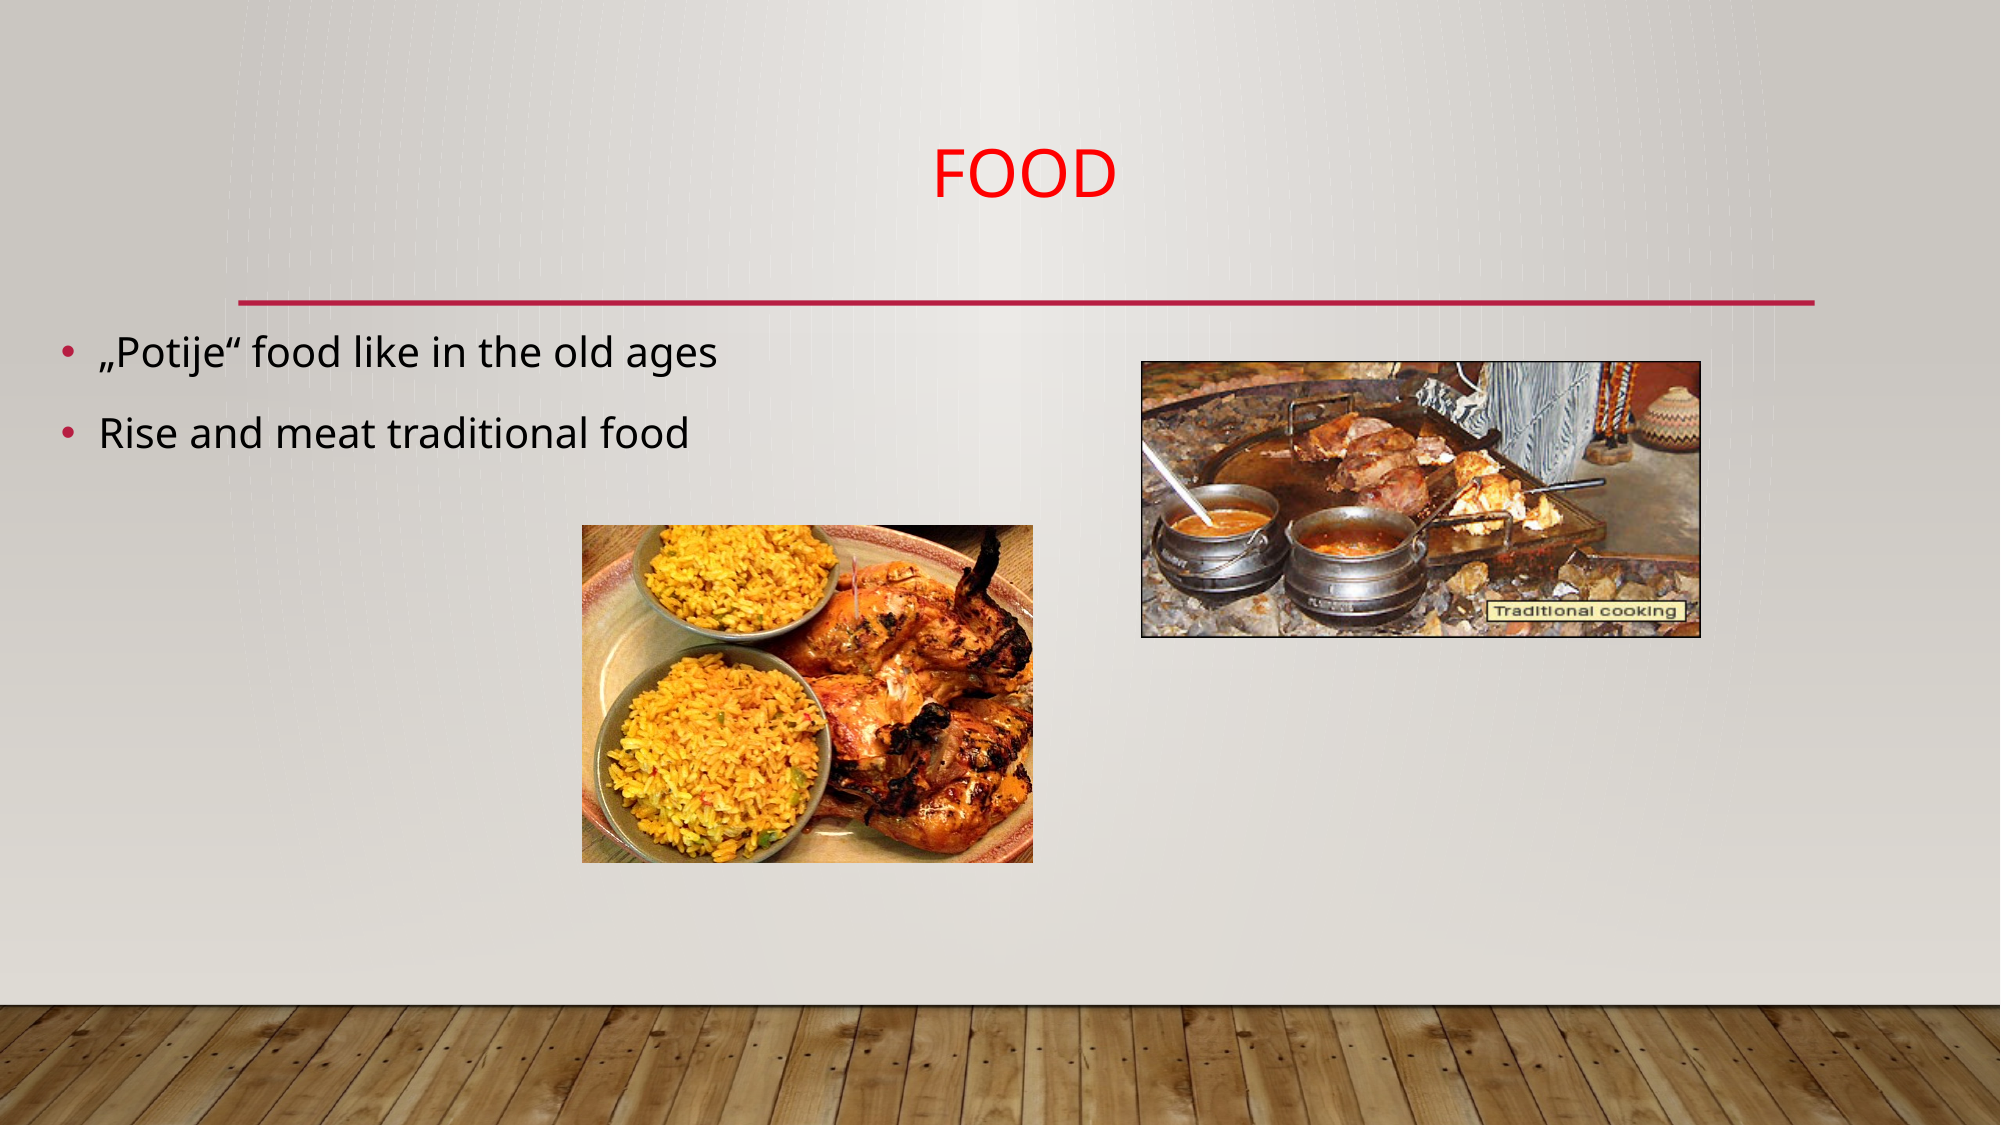

# FOOD
„Potije“ food like in the old ages
Rise and meat traditional food